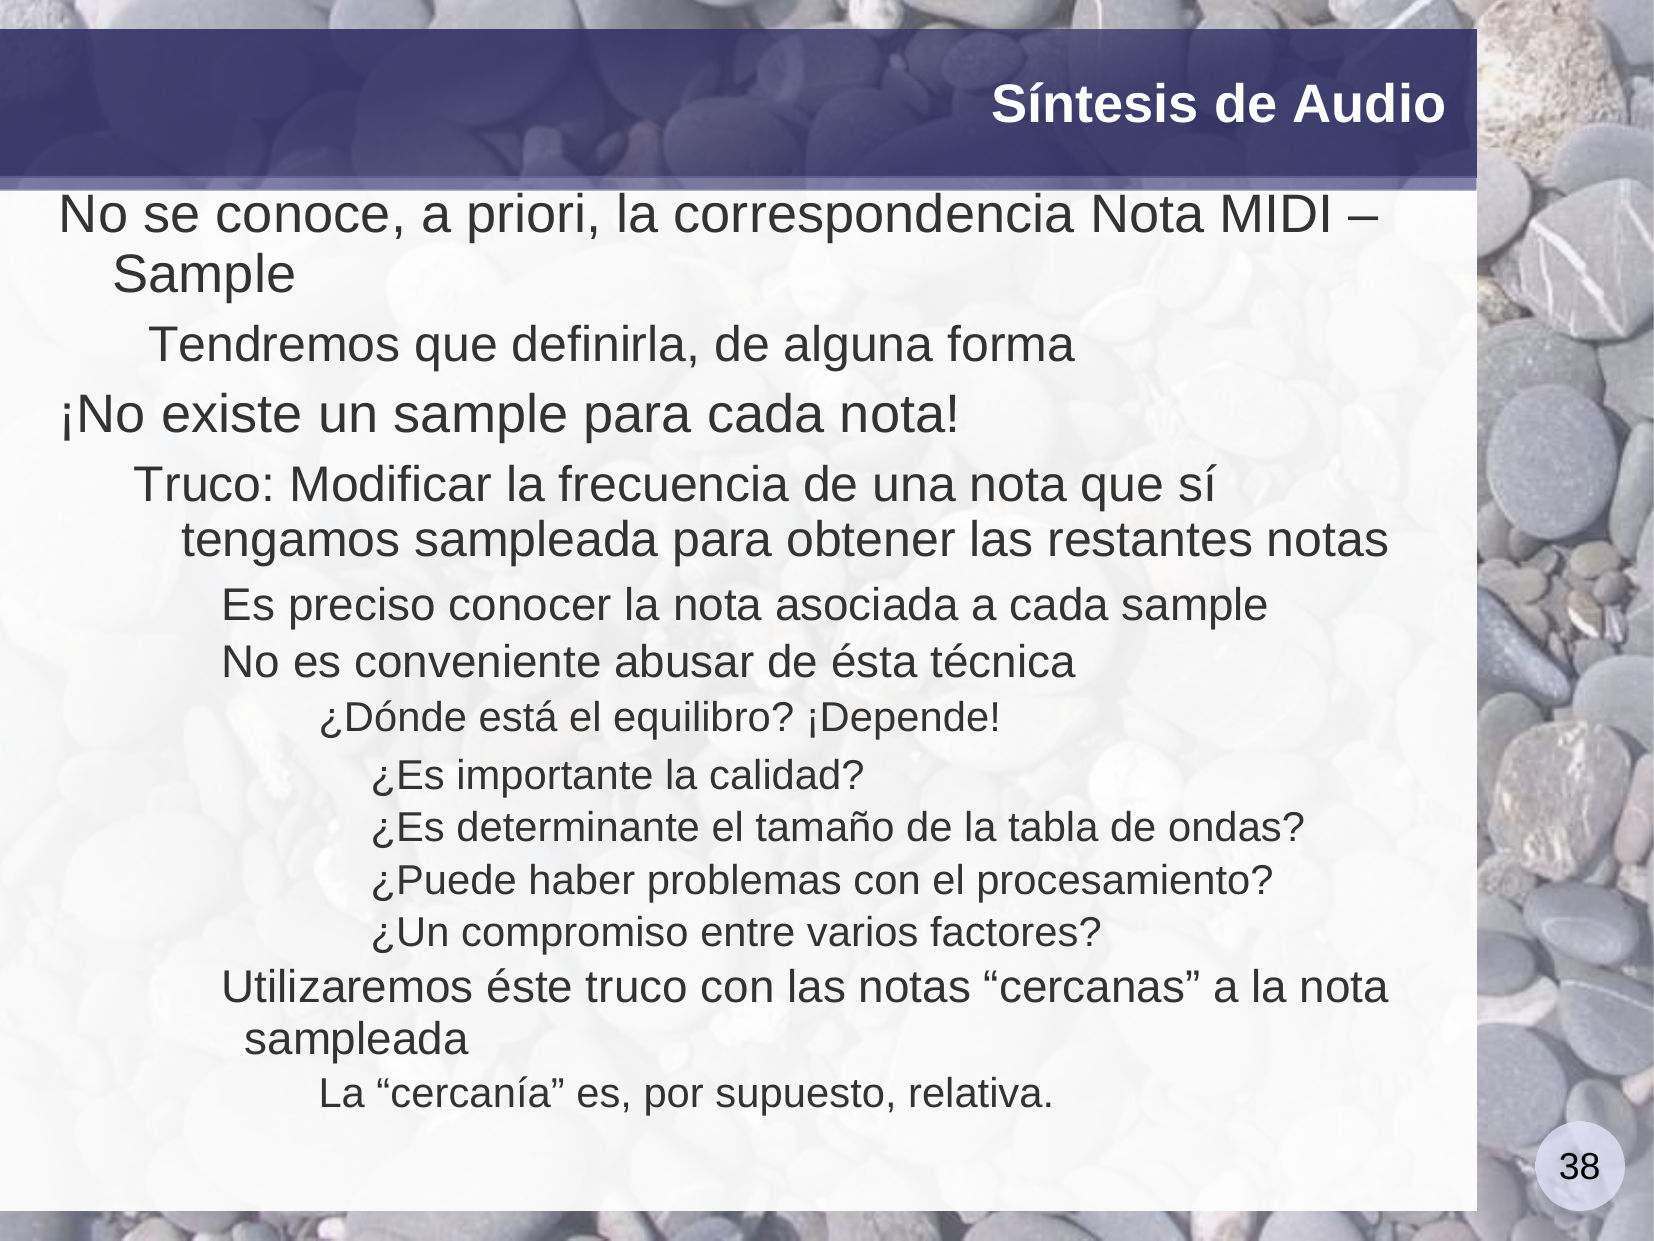

# Síntesis de Audio
No se conoce, a priori, la correspondencia Nota MIDI – Sample
 Tendremos que definirla, de alguna forma
¡No existe un sample para cada nota!
Truco: Modificar la frecuencia de una nota que sí tengamos sampleada para obtener las restantes notas
 Es preciso conocer la nota asociada a cada sample
 No es conveniente abusar de ésta técnica
 ¿Dónde está el equilibro? ¡Depende!
 ¿Es importante la calidad?
 ¿Es determinante el tamaño de la tabla de ondas?
 ¿Puede haber problemas con el procesamiento?
 ¿Un compromiso entre varios factores?
 Utilizaremos éste truco con las notas “cercanas” a la nota sampleada
 La “cercanía” es, por supuesto, relativa.